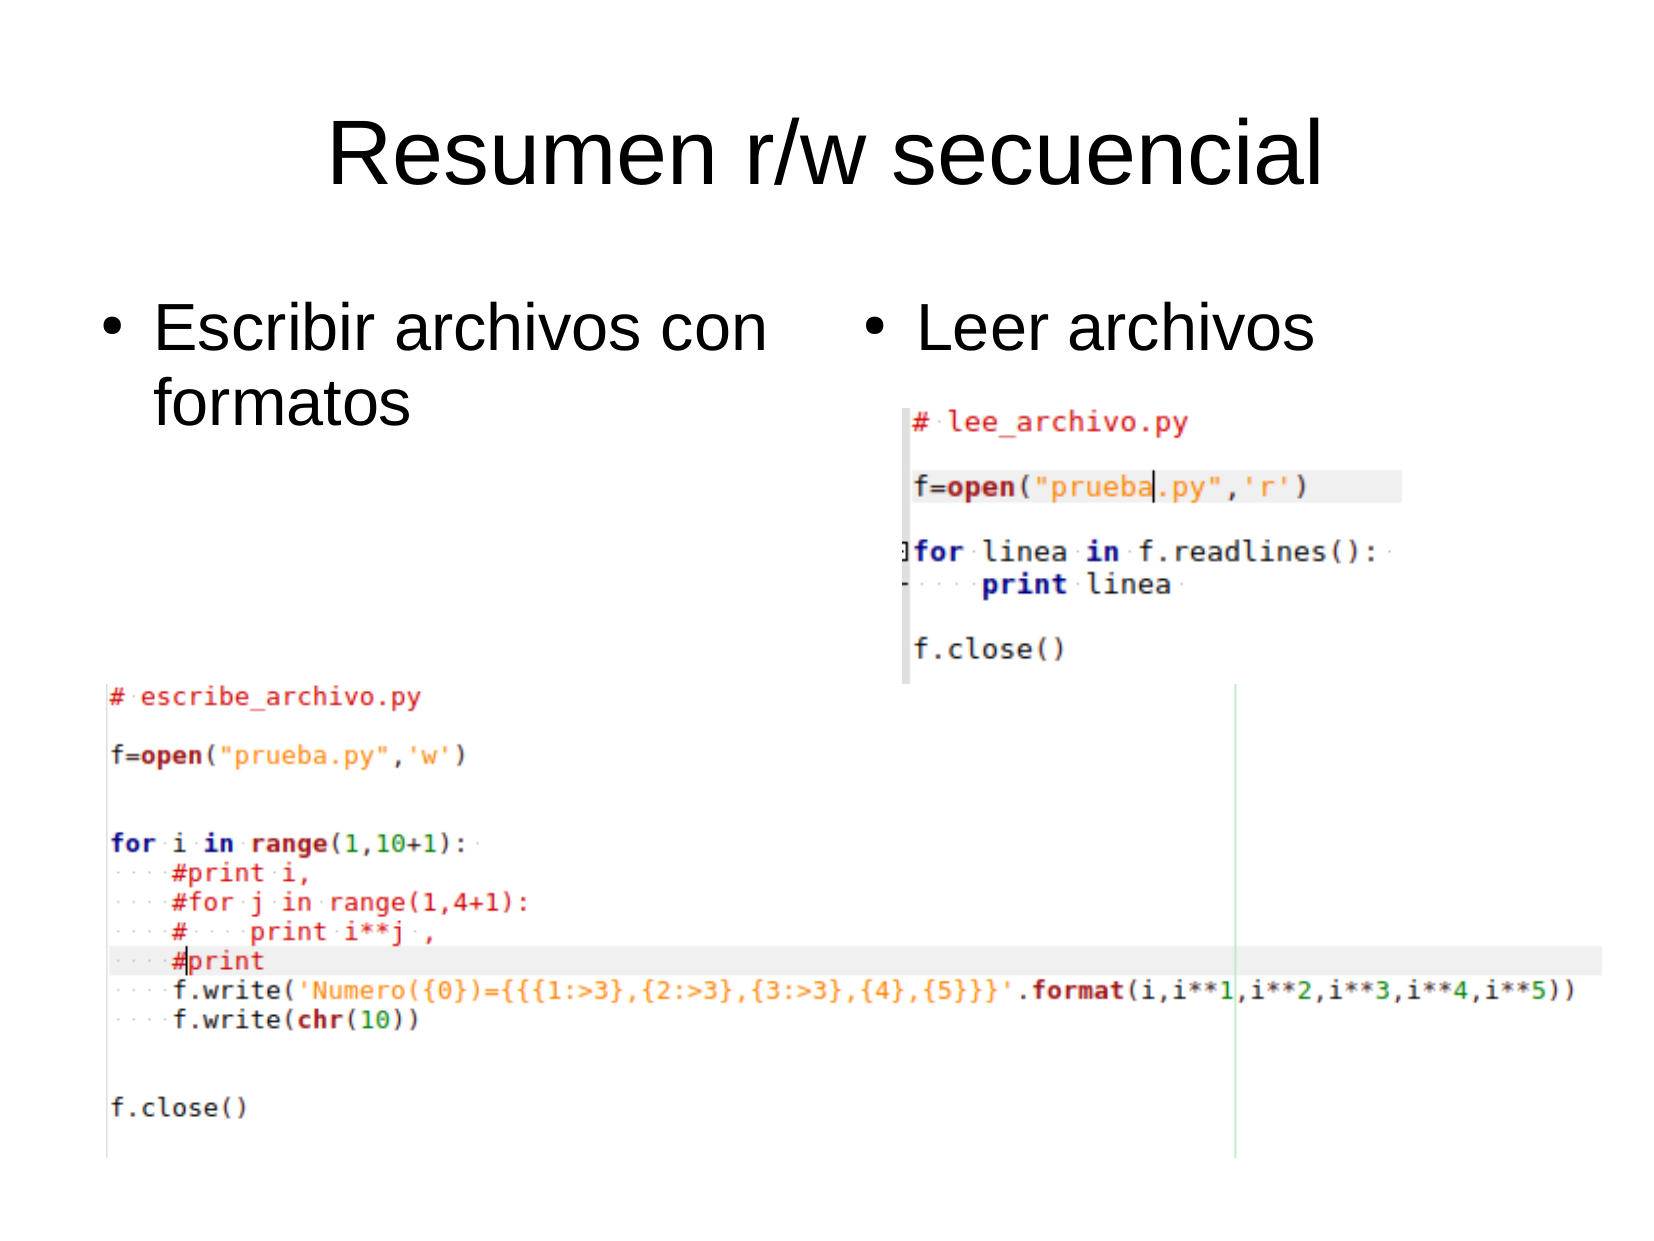

Resumen r/w secuencial
# Escribir archivos con formatos
Leer archivos